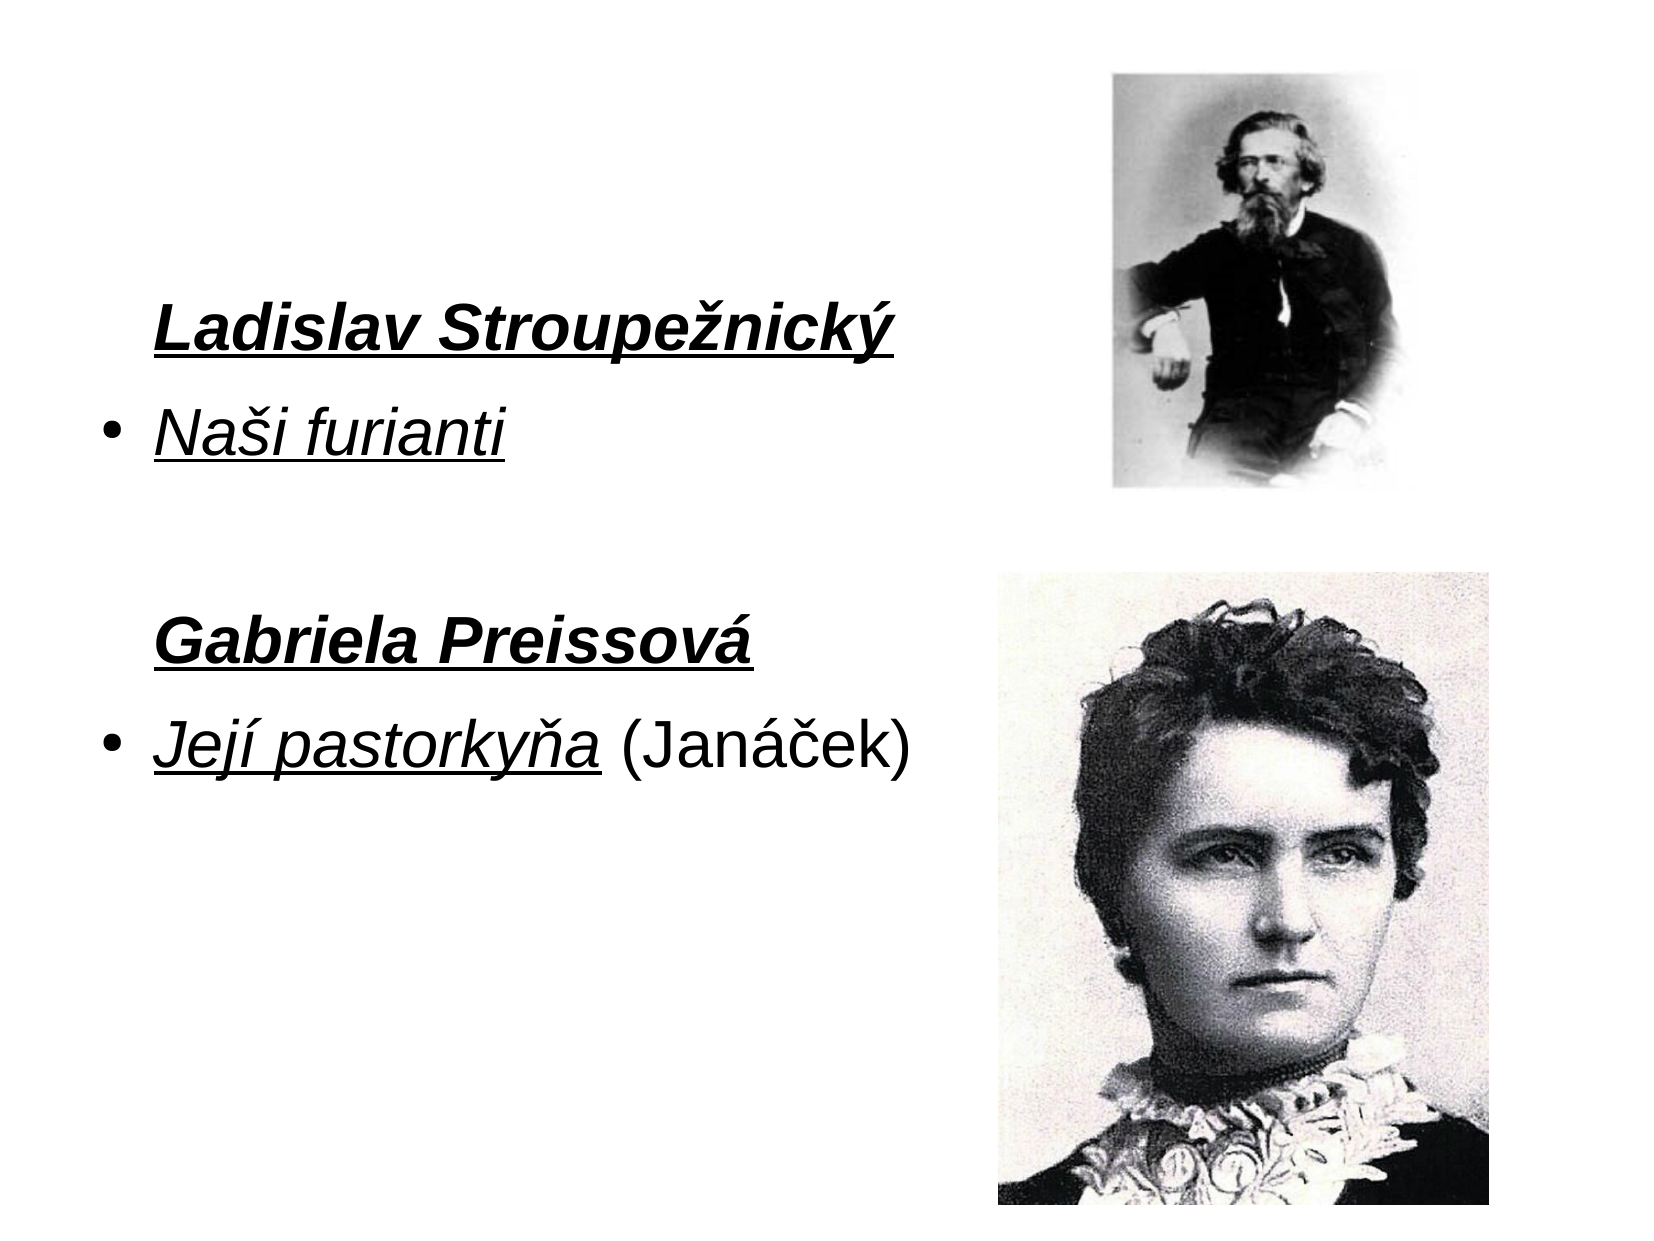

#
Ladislav Stroupežnický
Naši furianti
Gabriela Preissová
Její pastorkyňa (Janáček)